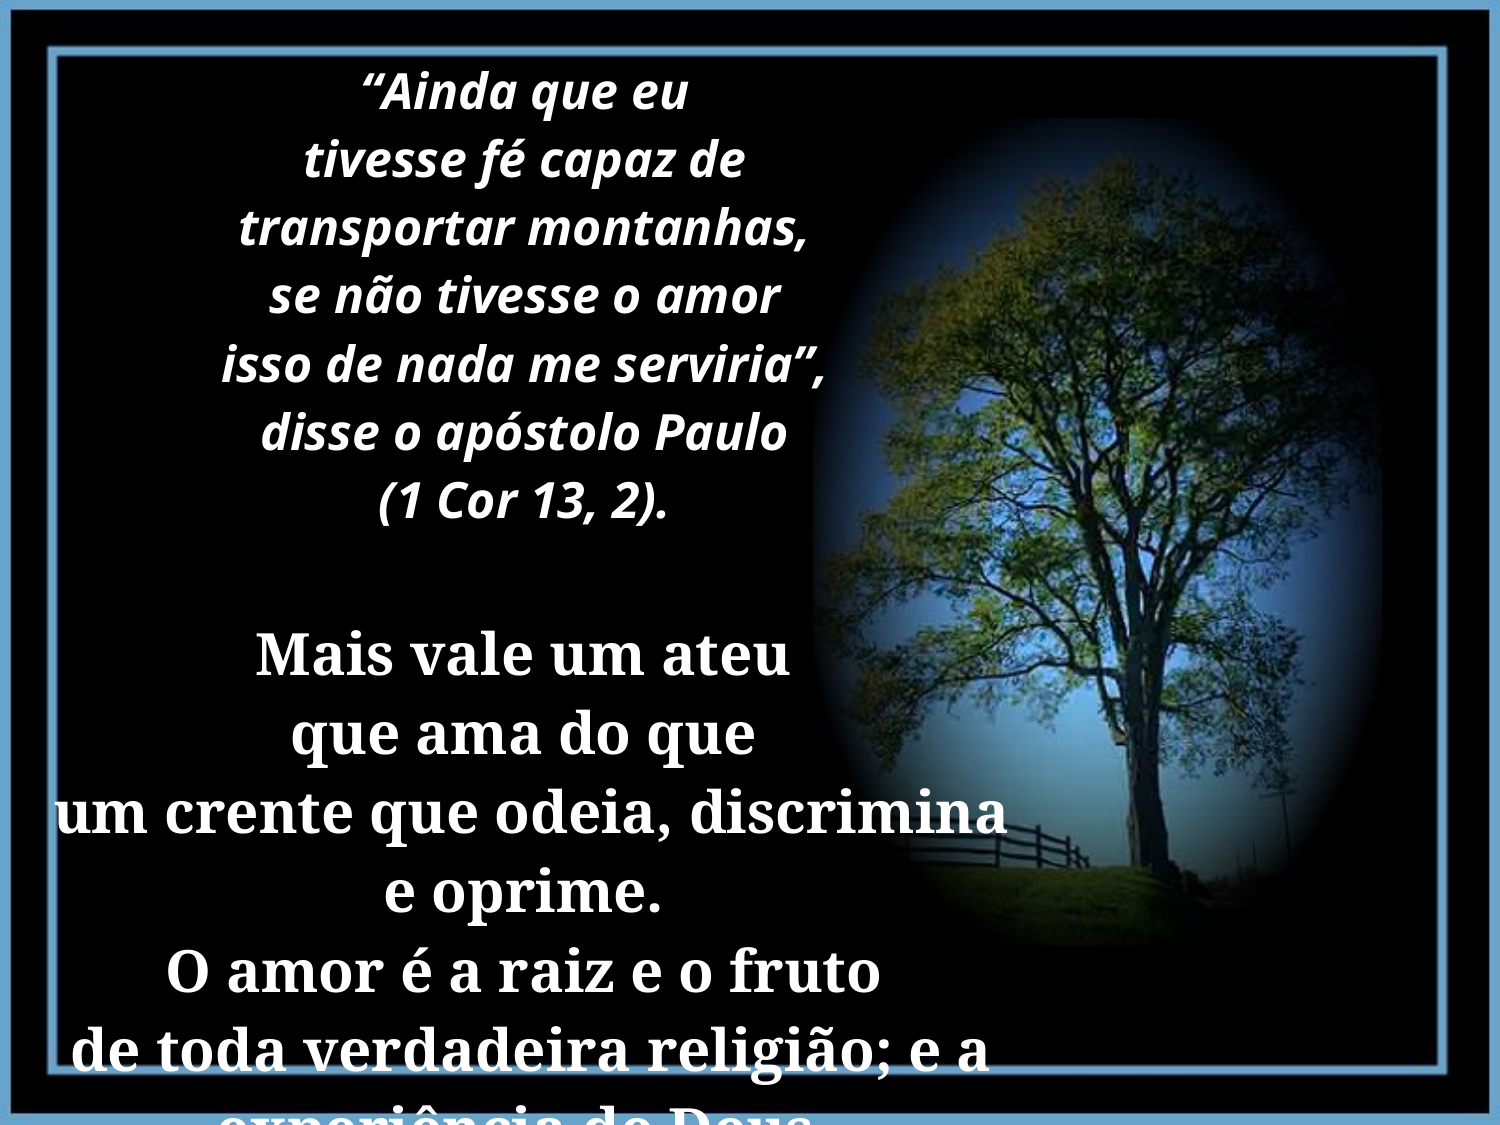

“Ainda que eu
tivesse fé capaz de
transportar montanhas,
se não tivesse o amor
isso de nada me serviria”,
disse o apóstolo Paulo
(1 Cor 13, 2).
Mais vale um ateu
que ama do que
um crente que odeia, discrimina e oprime.
O amor é a raiz e o fruto
de toda verdadeira religião; e a experiência de Deus,
de toda autêntica fé.